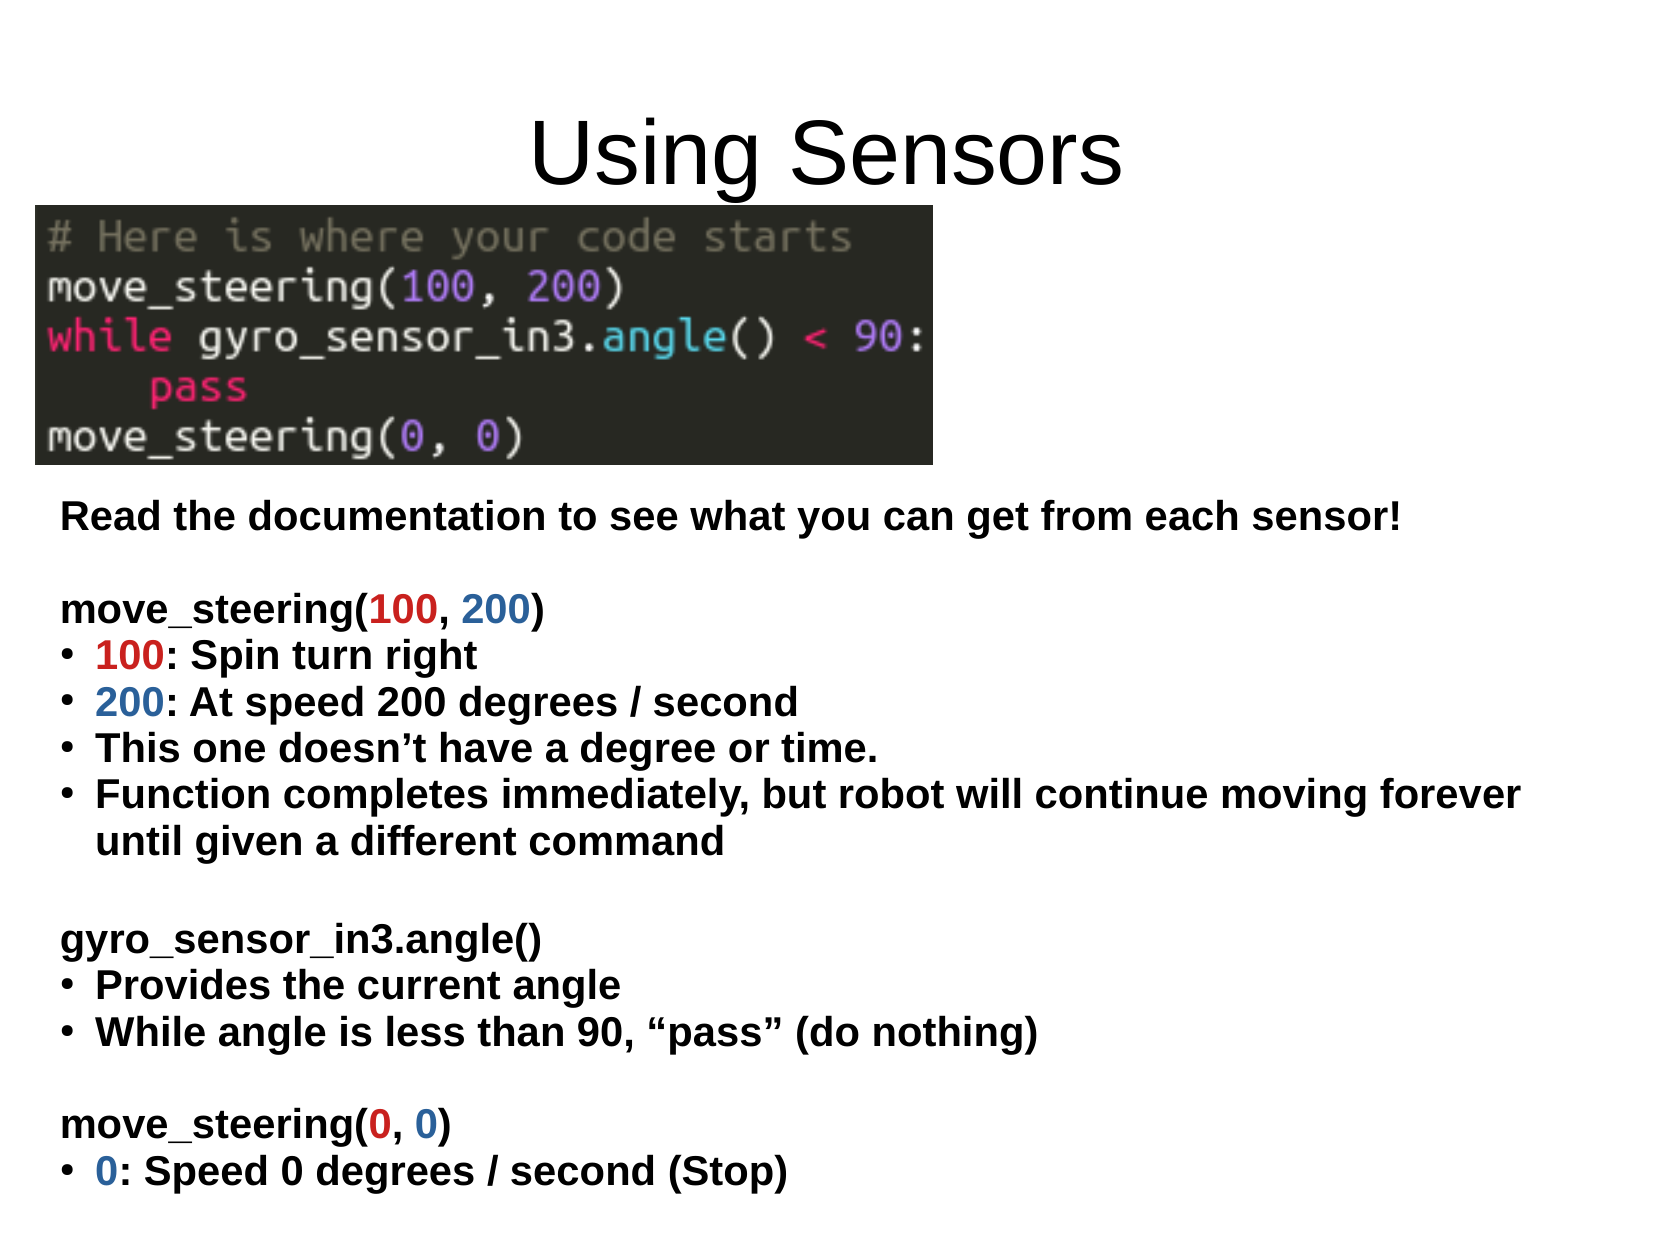

# Using Sensors
Read the documentation to see what you can get from each sensor!
move_steering(100, 200)
100: Spin turn right
200: At speed 200 degrees / second
This one doesn’t have a degree or time.
Function completes immediately, but robot will continue moving forever until given a different command
gyro_sensor_in3.angle()
Provides the current angle
While angle is less than 90, “pass” (do nothing)
move_steering(0, 0)
0: Speed 0 degrees / second (Stop)